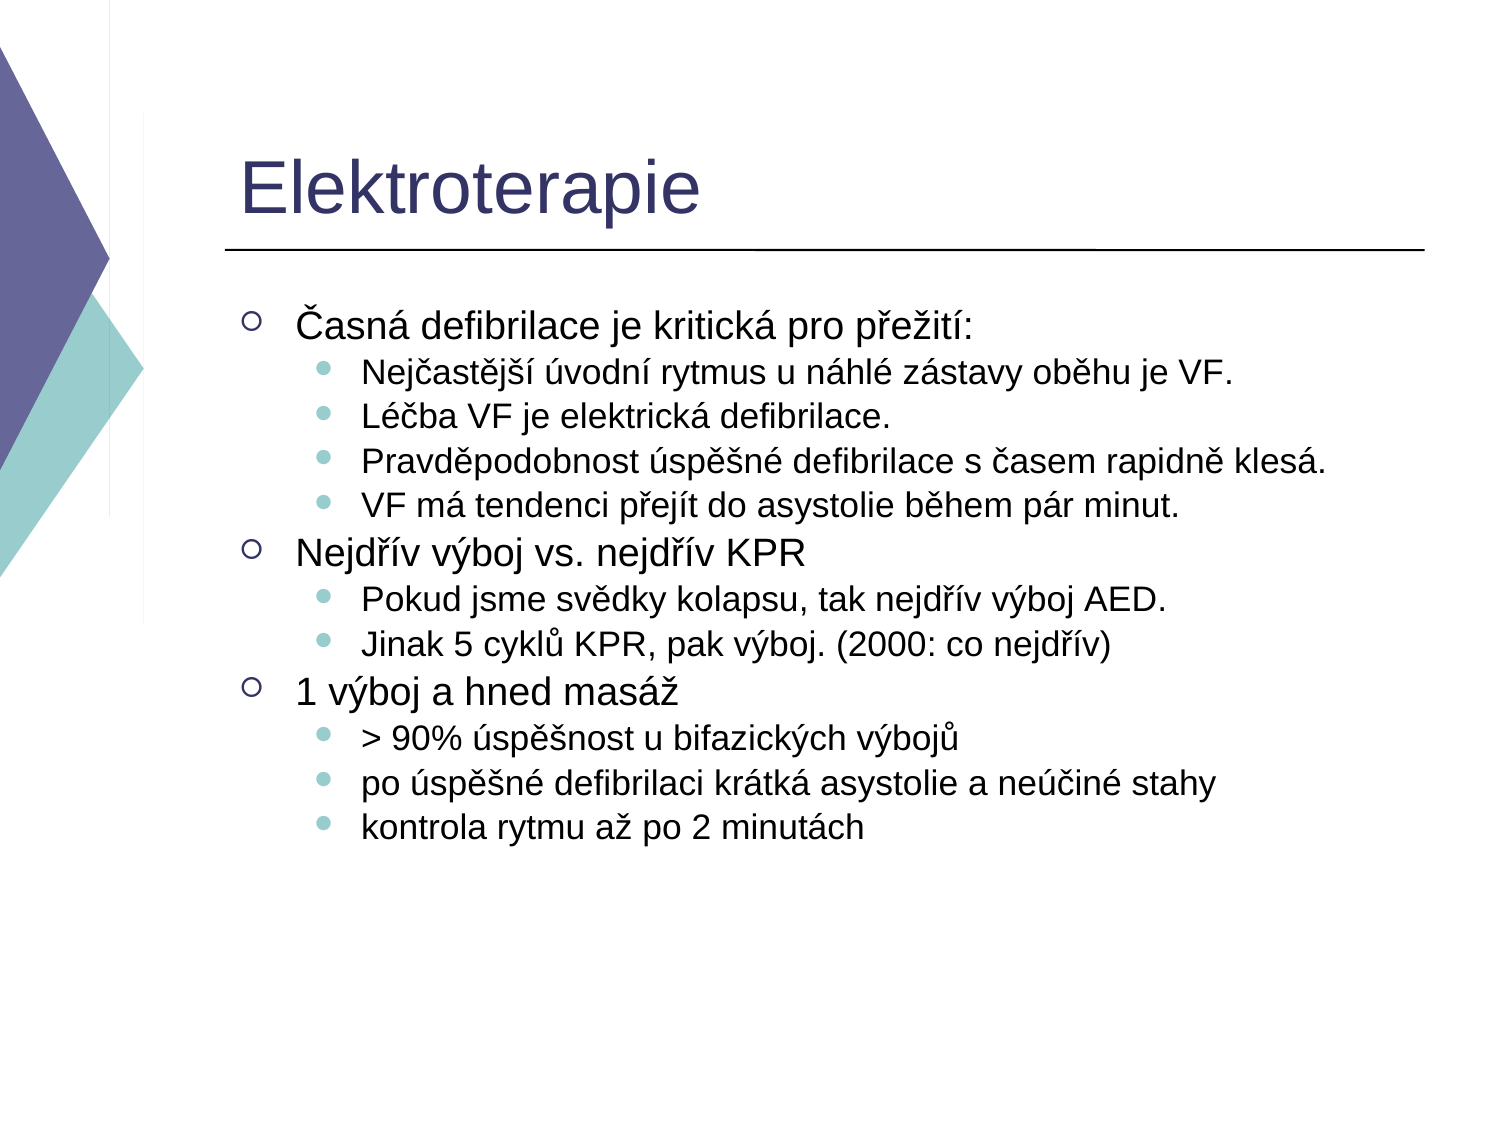

# Elektroterapie
Časná defibrilace je kritická pro přežití:
Nejčastější úvodní rytmus u náhlé zástavy oběhu je VF.
Léčba VF je elektrická defibrilace.
Pravděpodobnost úspěšné defibrilace s časem rapidně klesá.
VF má tendenci přejít do asystolie během pár minut.
Nejdřív výboj vs. nejdřív KPR
Pokud jsme svědky kolapsu, tak nejdřív výboj AED.
Jinak 5 cyklů KPR, pak výboj. (2000: co nejdřív)
1 výboj a hned masáž
> 90% úspěšnost u bifazických výbojů
po úspěšné defibrilaci krátká asystolie a neúčiné stahy
kontrola rytmu až po 2 minutách